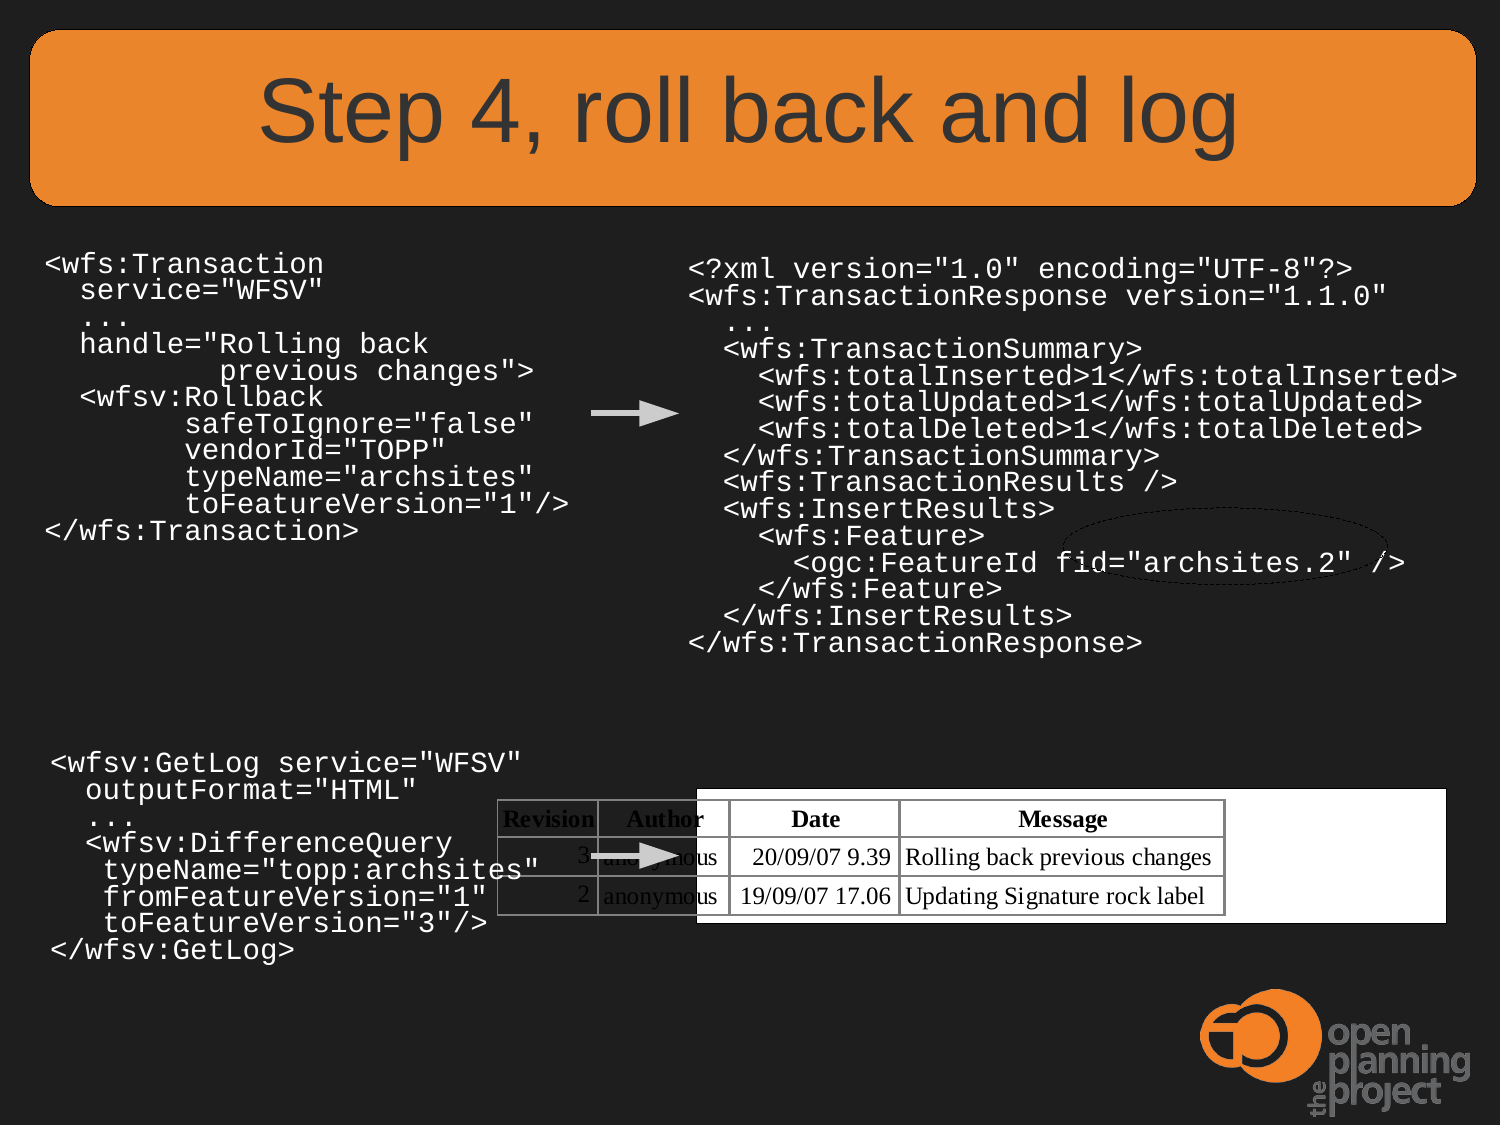

# Step 4, roll back and log
<wfs:Transaction
 service="WFSV"
 ...
 handle="Rolling back
 previous changes">
 <wfsv:Rollback
 safeToIgnore="false"
 vendorId="TOPP"
 typeName="archsites"
 toFeatureVersion="1"/>
</wfs:Transaction>
<?xml version="1.0" encoding="UTF-8"?>
<wfs:TransactionResponse version="1.1.0"
 ...
 <wfs:TransactionSummary>
 <wfs:totalInserted>1</wfs:totalInserted>
 <wfs:totalUpdated>1</wfs:totalUpdated>
 <wfs:totalDeleted>1</wfs:totalDeleted>
 </wfs:TransactionSummary>
 <wfs:TransactionResults />
 <wfs:InsertResults>
 <wfs:Feature>
 <ogc:FeatureId fid="archsites.2" />
 </wfs:Feature>
 </wfs:InsertResults>
</wfs:TransactionResponse>
<wfsv:GetLog service="WFSV"
 outputFormat="HTML"
 ...
 <wfsv:DifferenceQuery
 typeName="topp:archsites"
 fromFeatureVersion="1"
 toFeatureVersion="3"/>
</wfsv:GetLog>